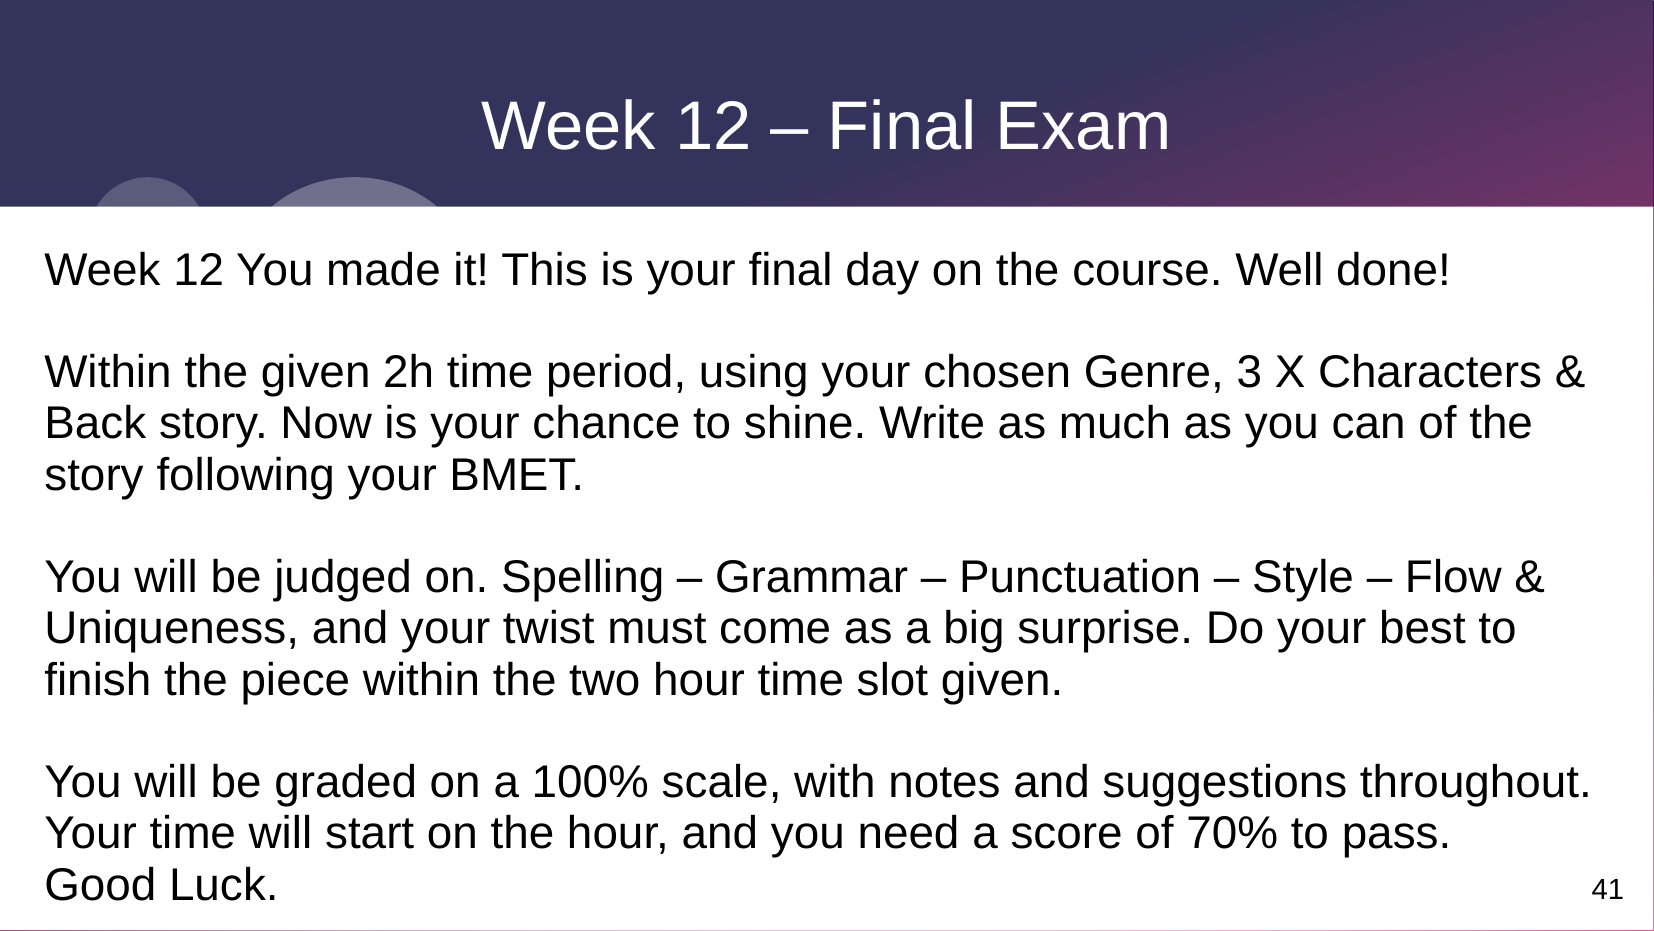

# Week 12 – Final Exam
Week 12 You made it! This is your final day on the course. Well done!
Within the given 2h time period, using your chosen Genre, 3 X Characters & Back story. Now is your chance to shine. Write as much as you can of the story following your BMET.
You will be judged on. Spelling – Grammar – Punctuation – Style – Flow & Uniqueness, and your twist must come as a big surprise. Do your best to finish the piece within the two hour time slot given.
You will be graded on a 100% scale, with notes and suggestions throughout. Your time will start on the hour, and you need a score of 70% to pass. Good Luck.
41